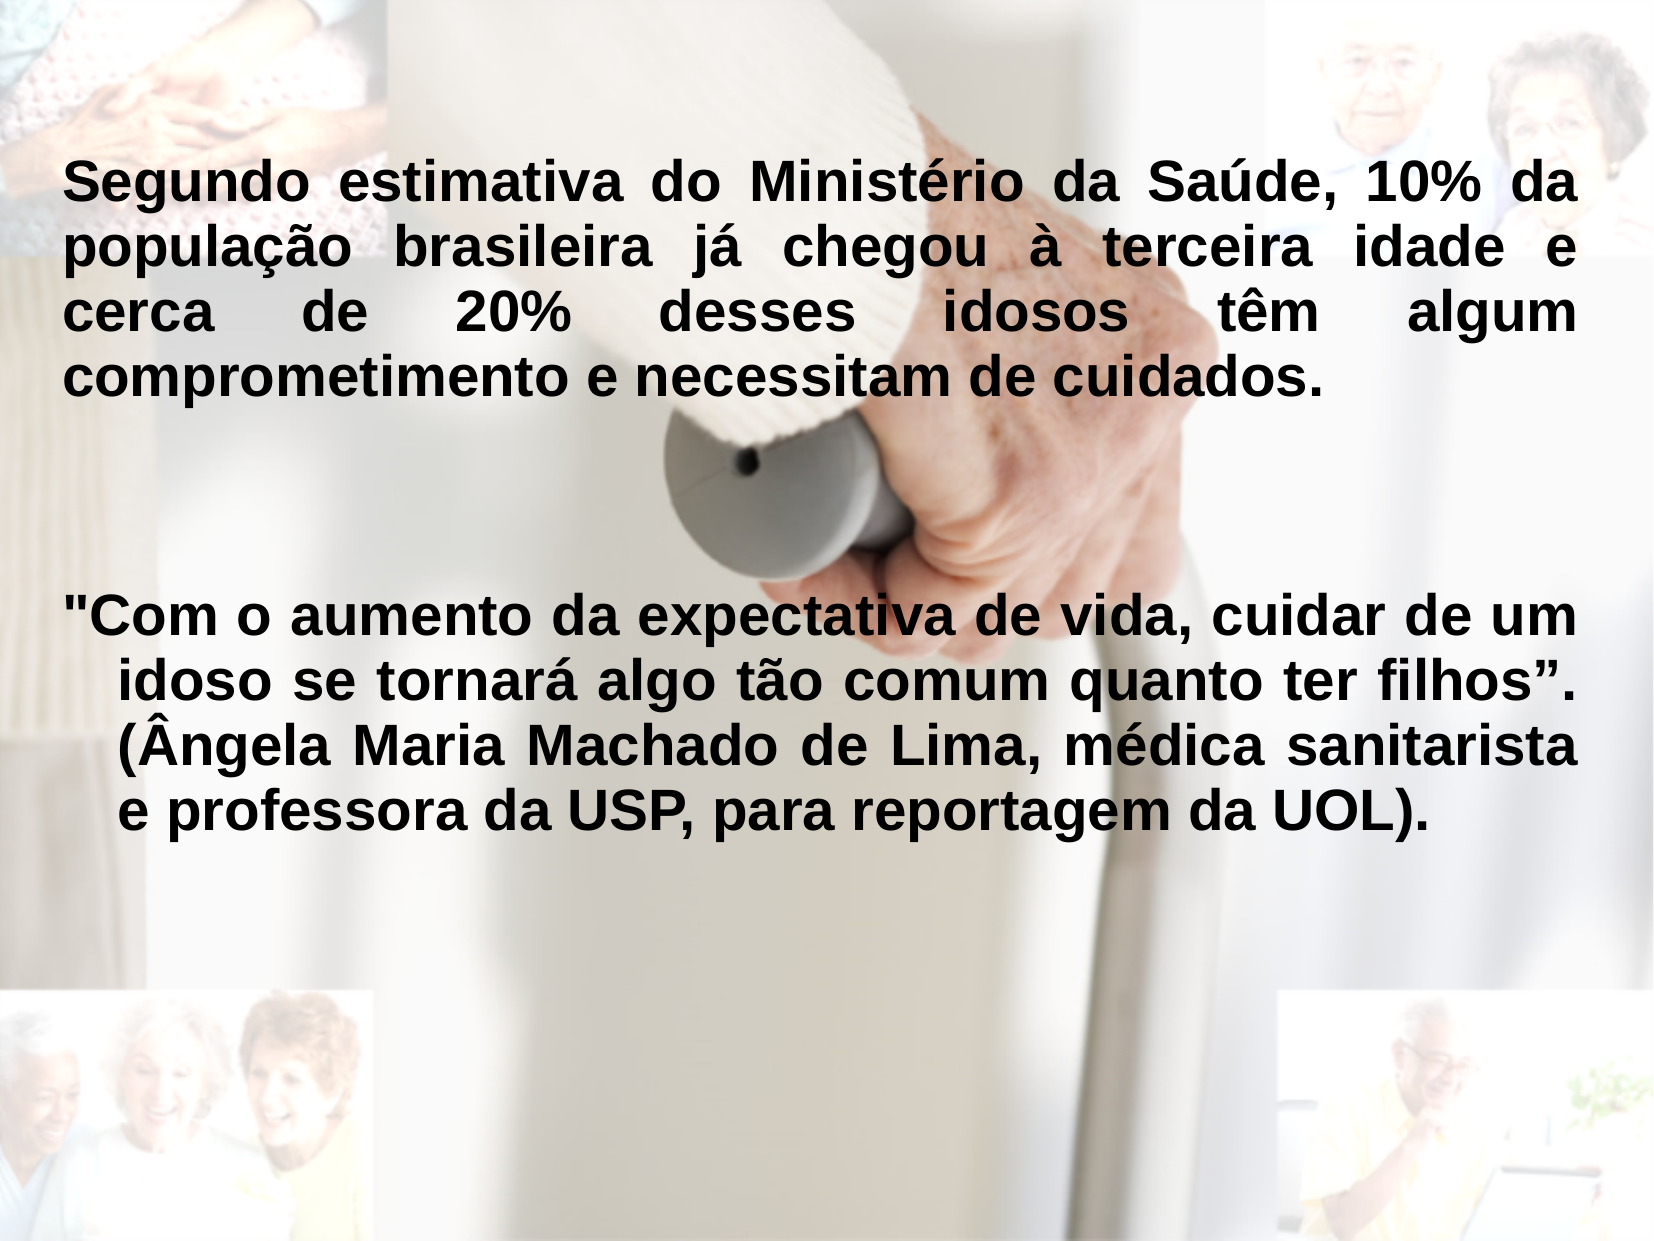

#
Segundo estimativa do Ministério da Saúde, 10% da população brasileira já chegou à terceira idade e cerca de 20% desses idosos têm algum comprometimento e necessitam de cuidados.
"Com o aumento da expectativa de vida, cuidar de um idoso se tornará algo tão comum quanto ter filhos”. (Ângela Maria Machado de Lima, médica sanitarista e professora da USP, para reportagem da UOL).